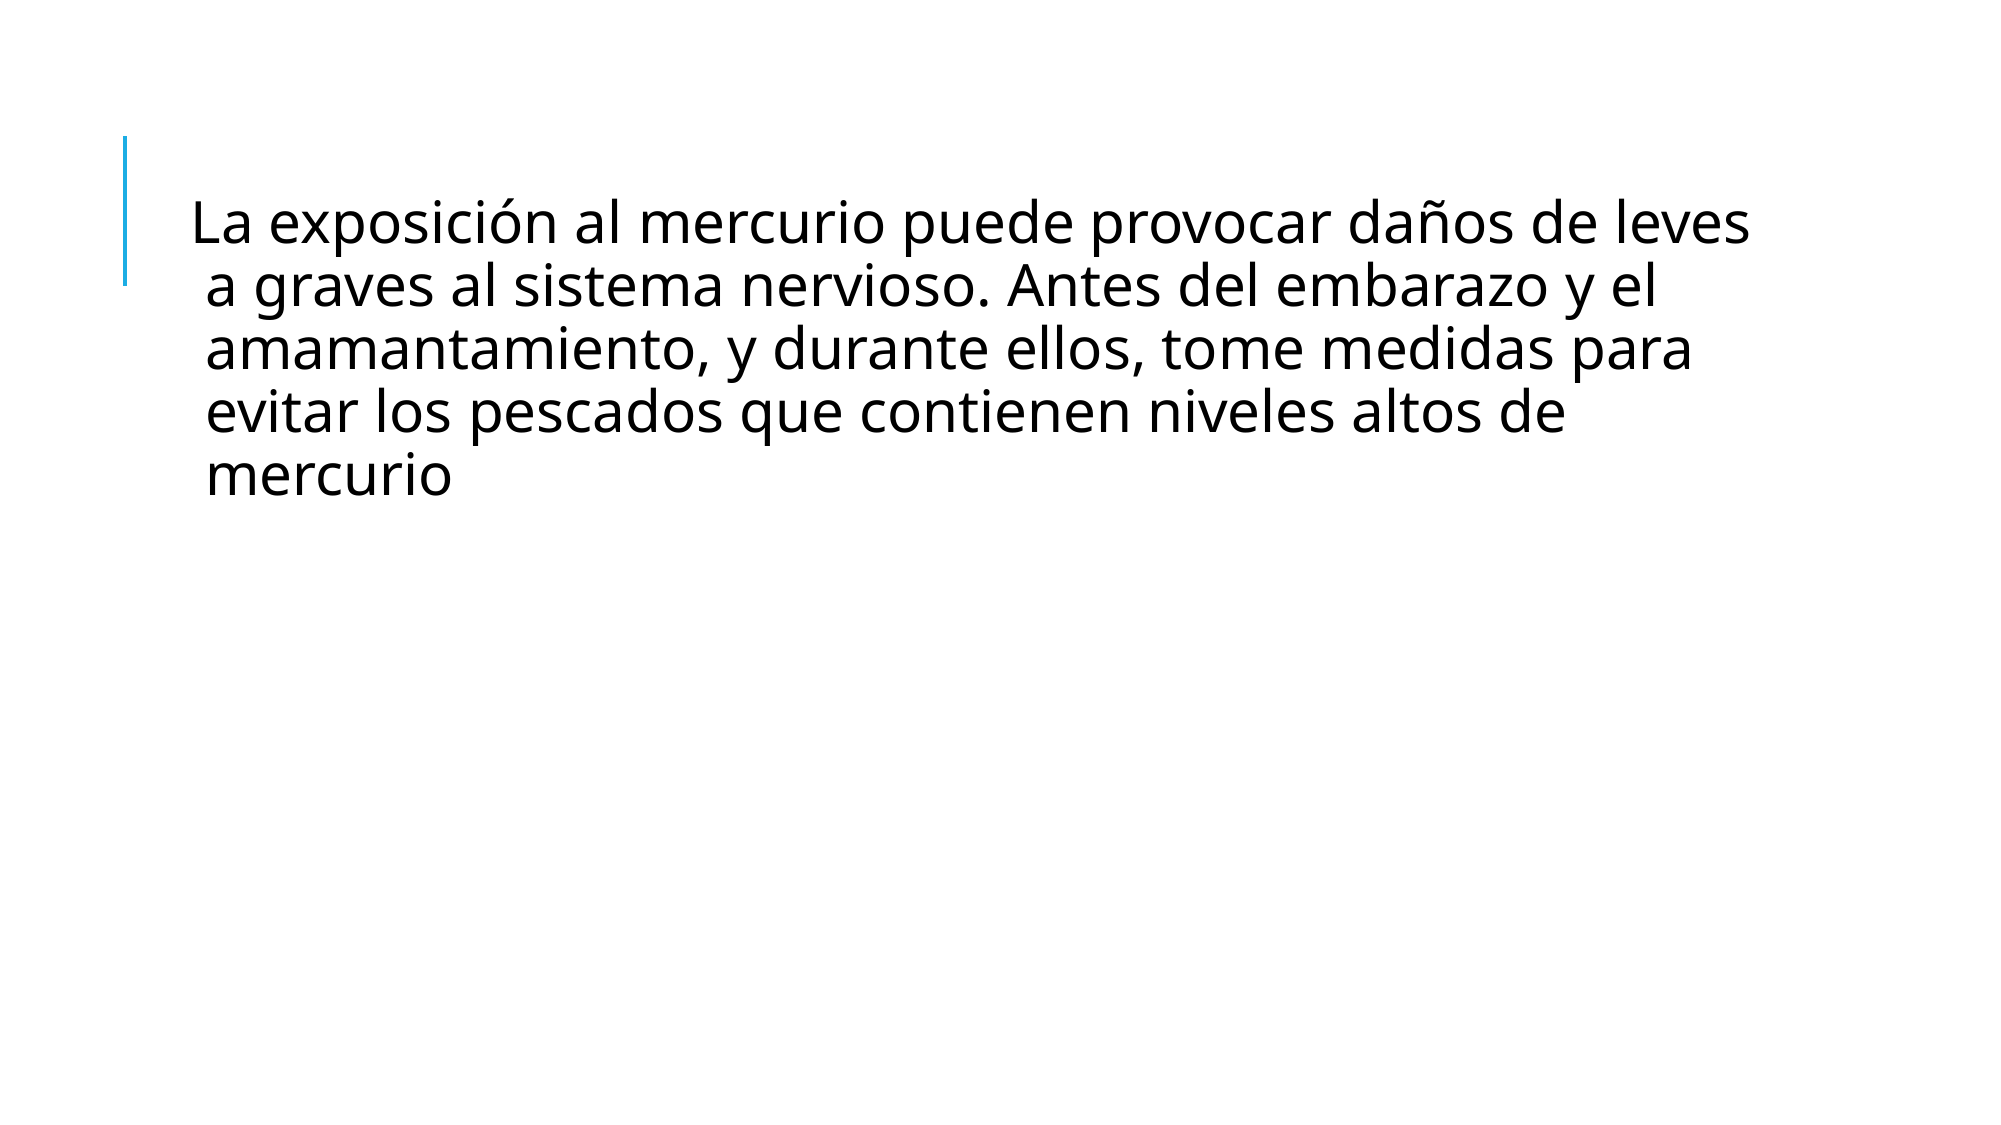

# La exposición al mercurio puede provocar daños de leves a graves al sistema nervioso. Antes del embarazo y el amamantamiento, y durante ellos, tome medidas para evitar los pescados que contienen niveles altos de mercurio